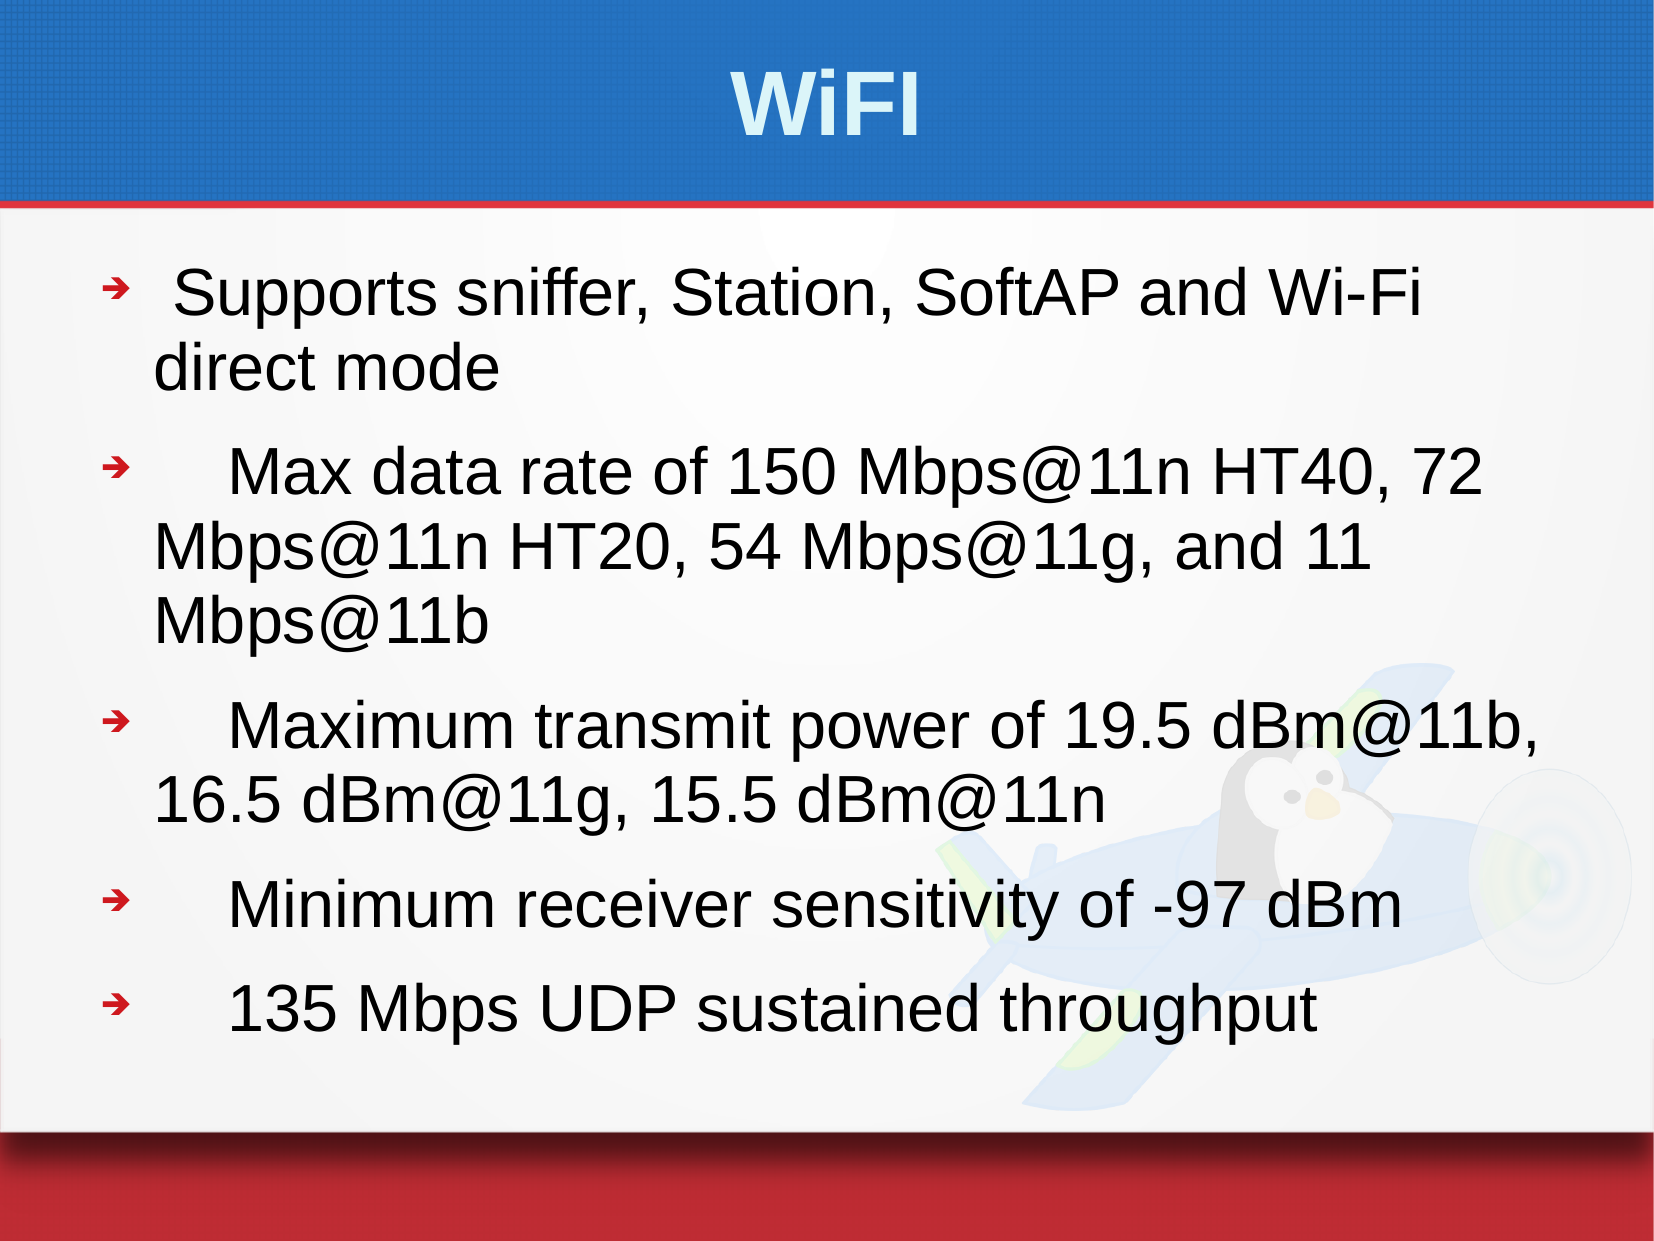

# WiFI
 Supports sniffer, Station, SoftAP and Wi-Fi direct mode
 Max data rate of 150 Mbps@11n HT40, 72 Mbps@11n HT20, 54 Mbps@11g, and 11 Mbps@11b
 Maximum transmit power of 19.5 dBm@11b, 16.5 dBm@11g, 15.5 dBm@11n
 Minimum receiver sensitivity of -97 dBm
 135 Mbps UDP sustained throughput